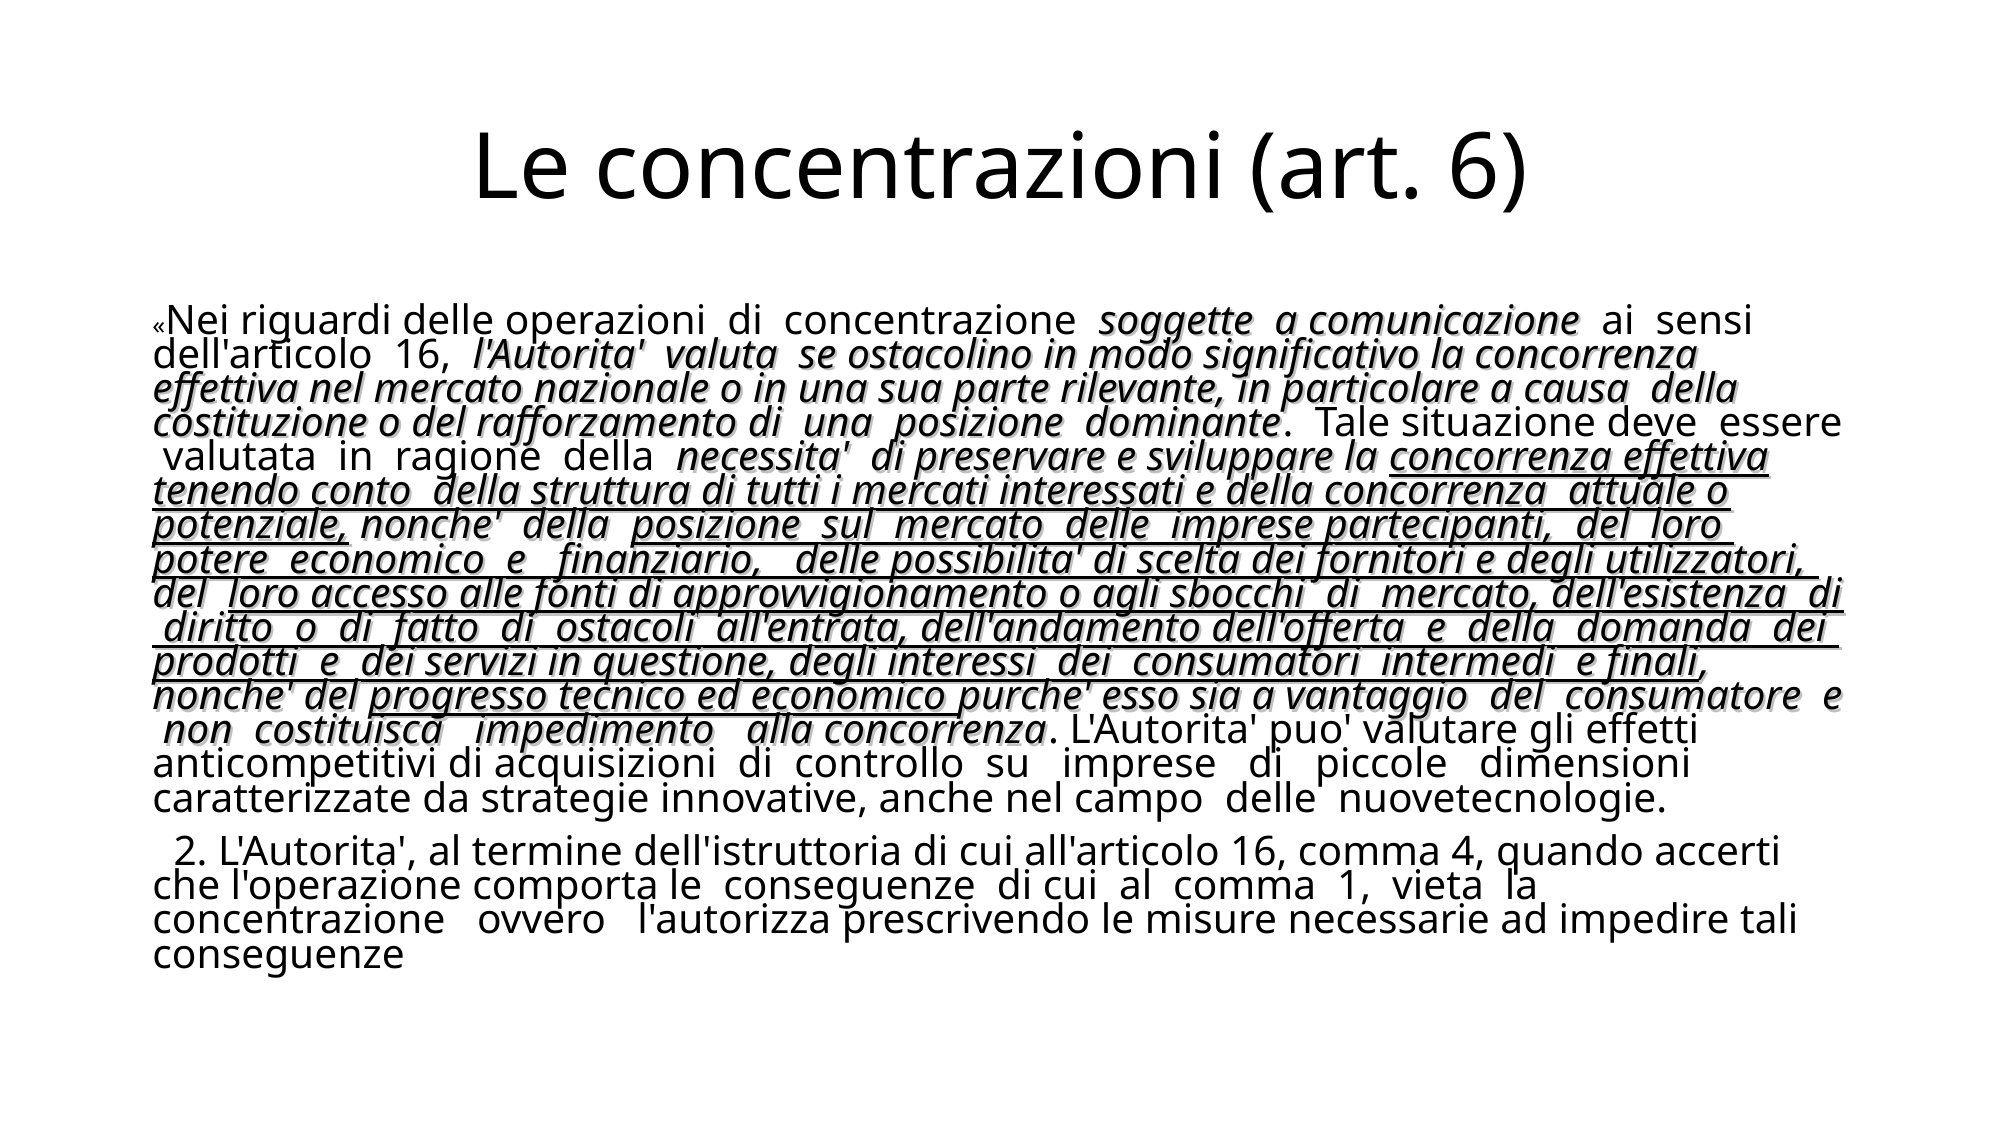

# Le concentrazioni (art. 6)
«Nei riguardi delle operazioni di concentrazione soggette a comunicazione ai sensi dell'articolo 16, l'Autorita' valuta se ostacolino in modo significativo la concorrenza effettiva nel mercato nazionale o in una sua parte rilevante, in particolare a causa della costituzione o del rafforzamento di una posizione dominante. Tale situazione deve essere valutata in ragione della necessita' di preservare e sviluppare la concorrenza effettiva tenendo conto della struttura di tutti i mercati interessati e della concorrenza attuale o potenziale, nonche' della posizione sul mercato delle imprese partecipanti, del loro potere economico e finanziario, delle possibilita' di scelta dei fornitori e degli utilizzatori, del loro accesso alle fonti di approvvigionamento o agli sbocchi di mercato, dell'esistenza di diritto o di fatto di ostacoli all'entrata, dell'andamento dell'offerta e della domanda dei prodotti e dei servizi in questione, degli interessi dei consumatori intermedi e finali, nonche' del progresso tecnico ed economico purche' esso sia a vantaggio del consumatore e non costituisca impedimento alla concorrenza. L'Autorita' puo' valutare gli effetti anticompetitivi di acquisizioni di controllo su imprese di piccole dimensioni caratterizzate da strategie innovative, anche nel campo delle nuovetecnologie.
 2. L'Autorita', al termine dell'istruttoria di cui all'articolo 16, comma 4, quando accerti che l'operazione comporta le conseguenze di cui al comma 1, vieta la concentrazione ovvero l'autorizza prescrivendo le misure necessarie ad impedire tali conseguenze